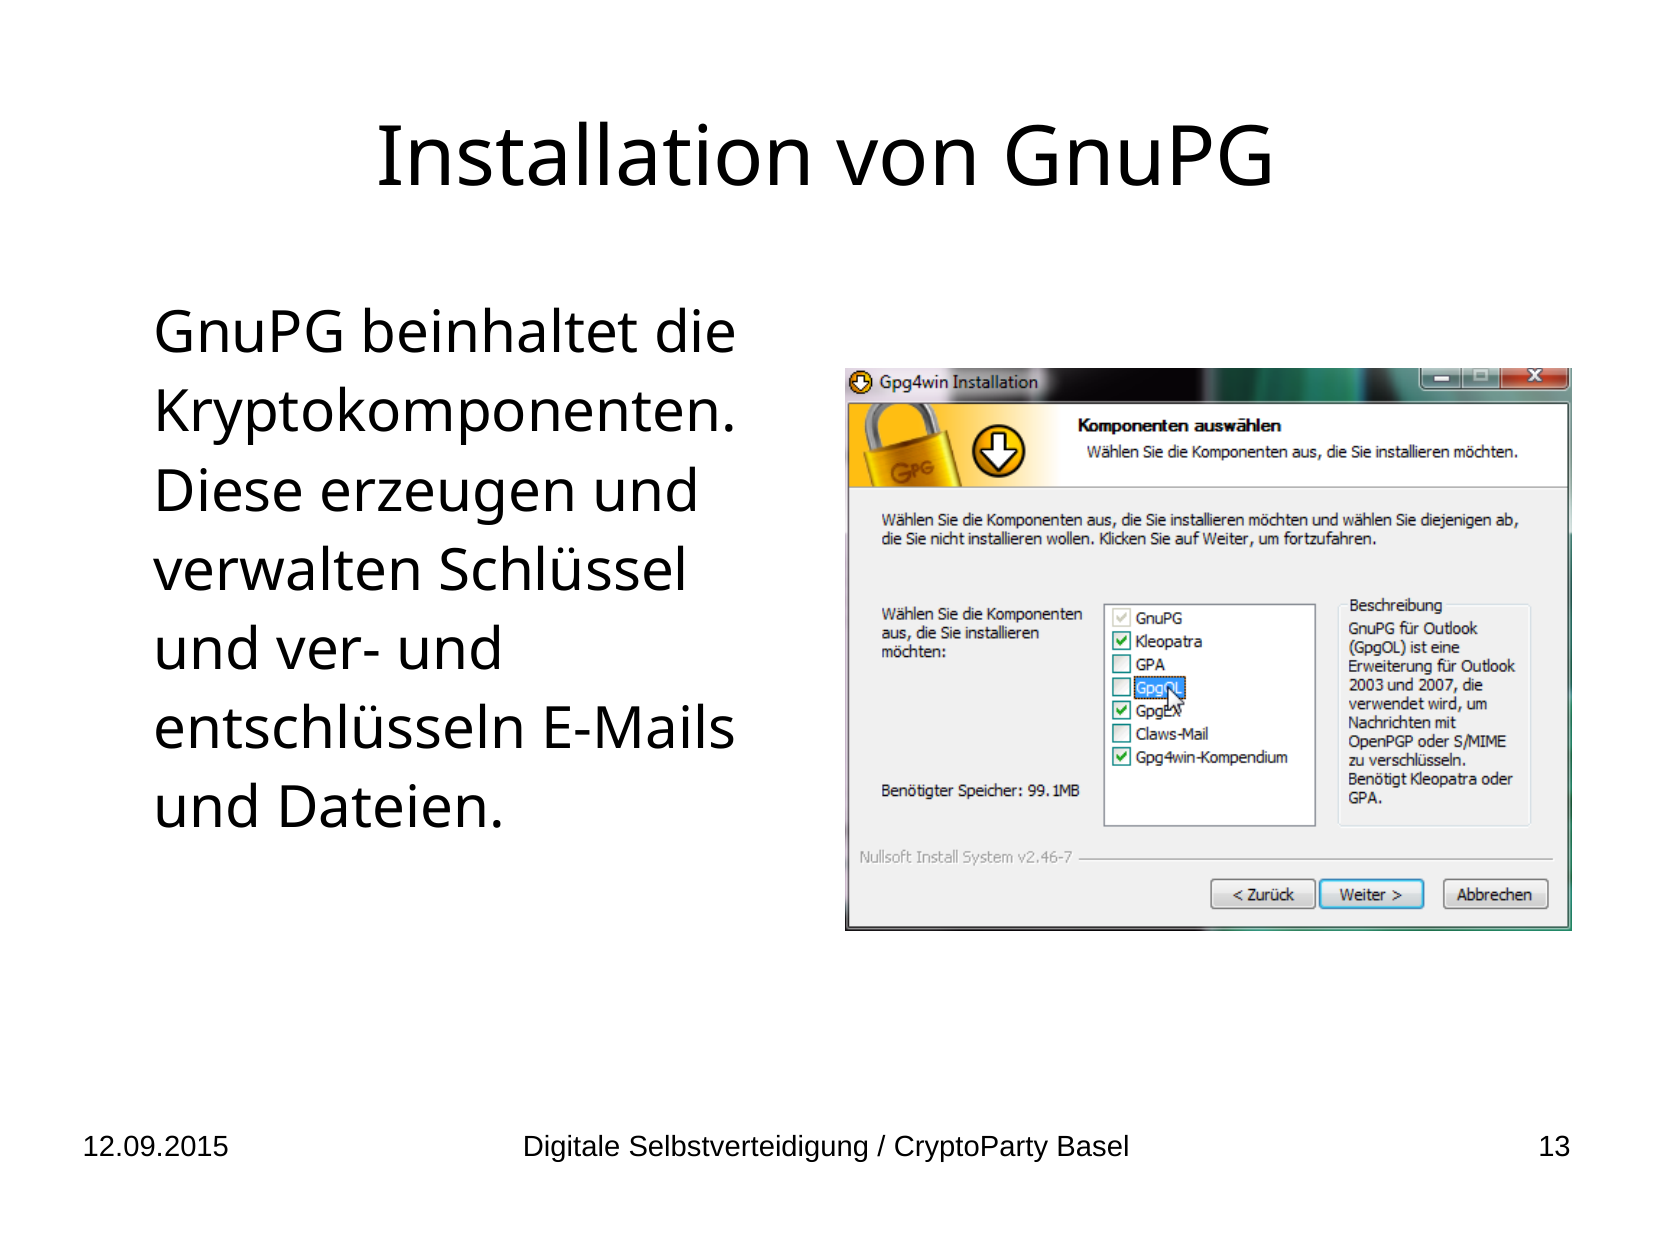

# Installation von GnuPG
GnuPG beinhaltet die Kryptokomponenten. Diese erzeugen und verwalten Schlüssel und ver- und entschlüsseln E-Mails und Dateien.
12.09.2015
Digitale Selbstverteidigung / CryptoParty Basel
13